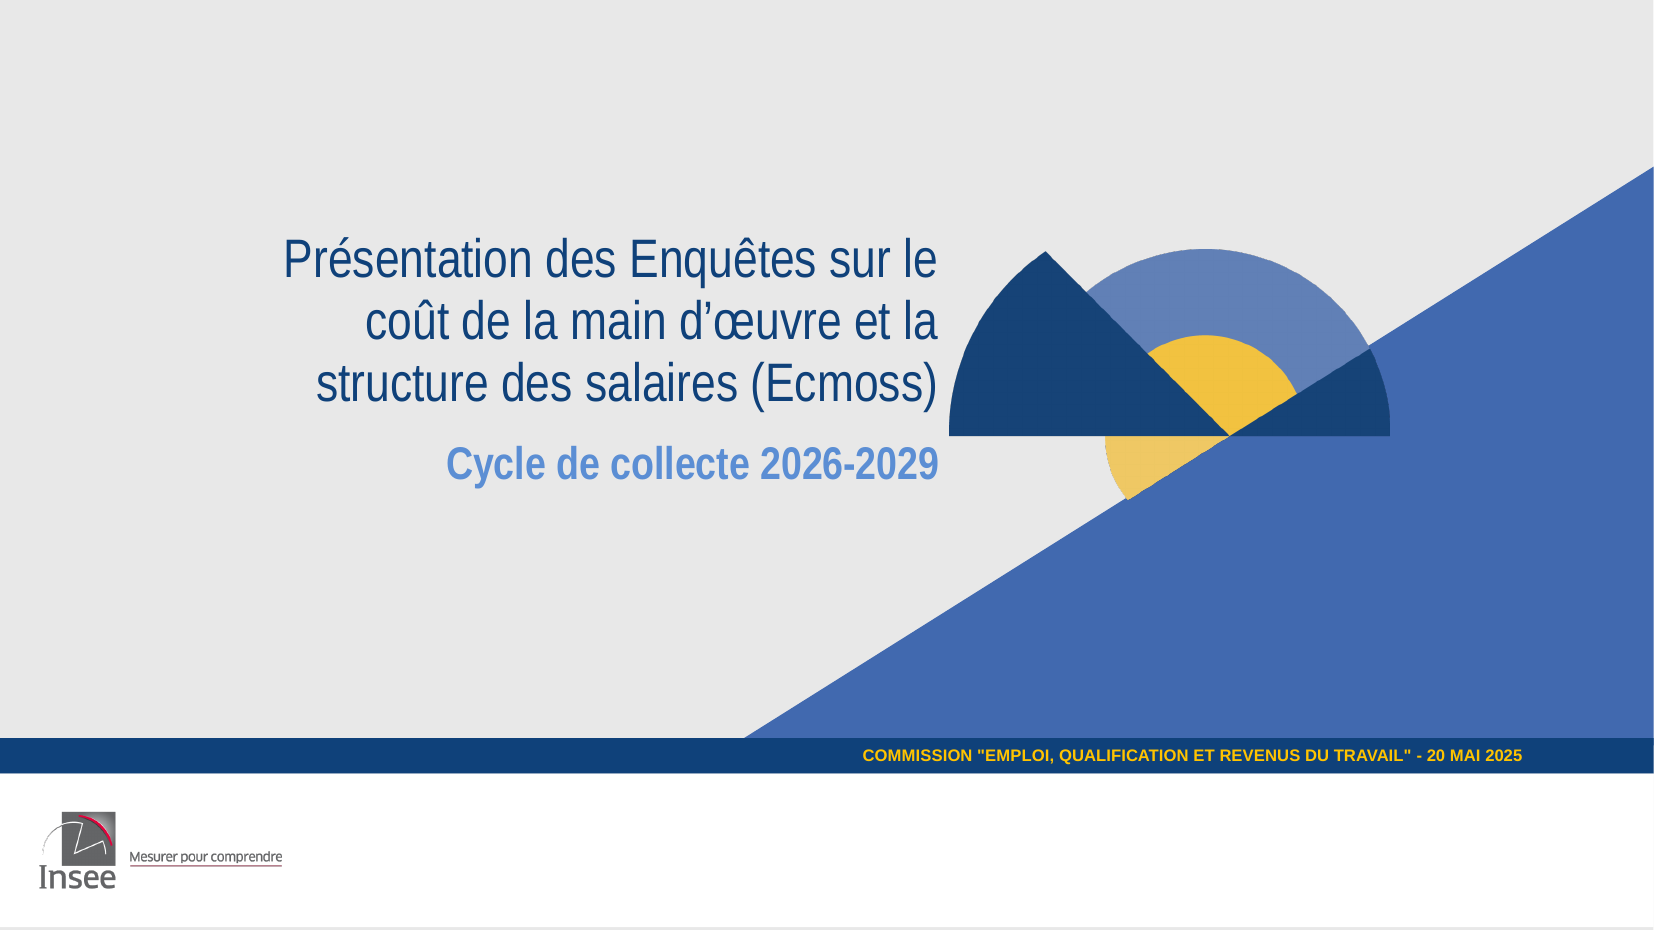

# Présentation des Enquêtes sur le coût de la main d’œuvre et la structure des salaires (Ecmoss)
Cycle de collecte 2026-2029
Commission "Emploi, qualification et revenus du travail" - 20 mai 2025